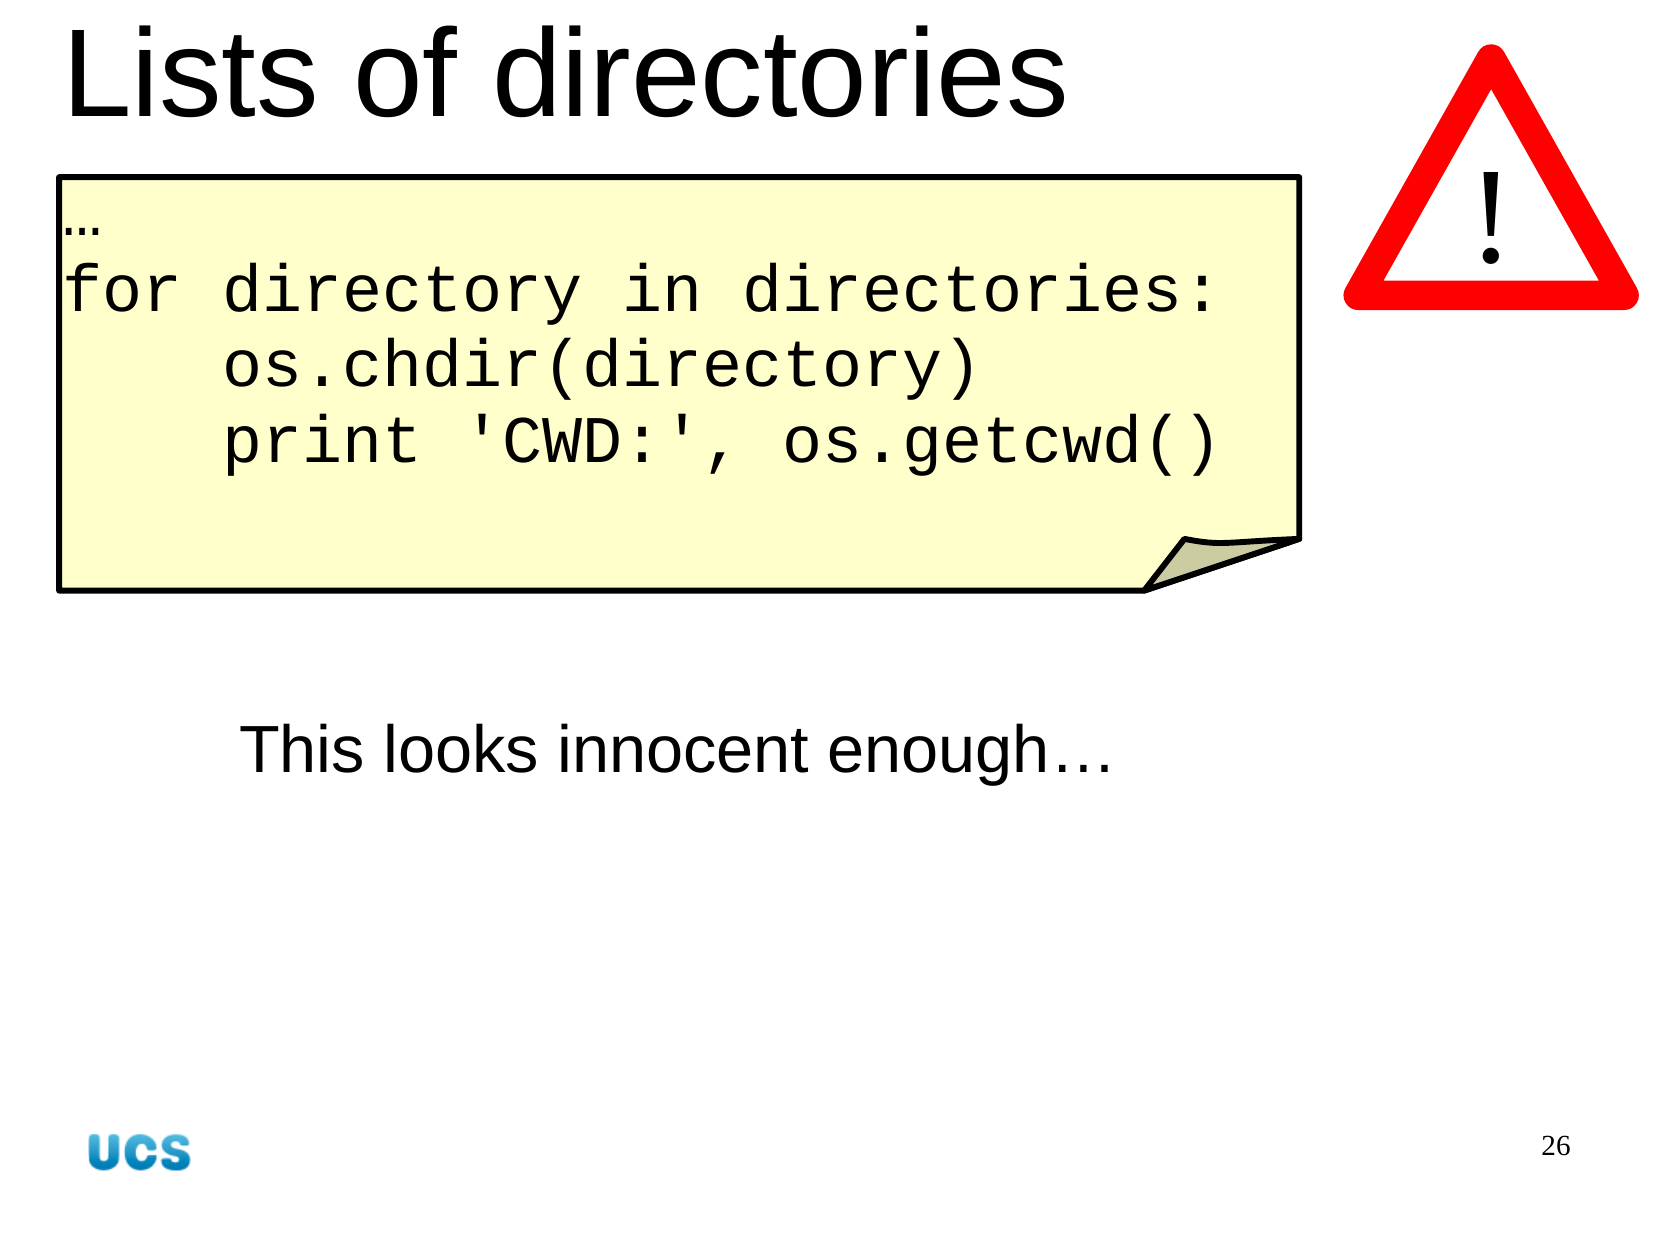

Lists of directories
!
…
for directory in directories:
 os.chdir(directory)
 print 'CWD:', os.getcwd()
This looks innocent enough…
26